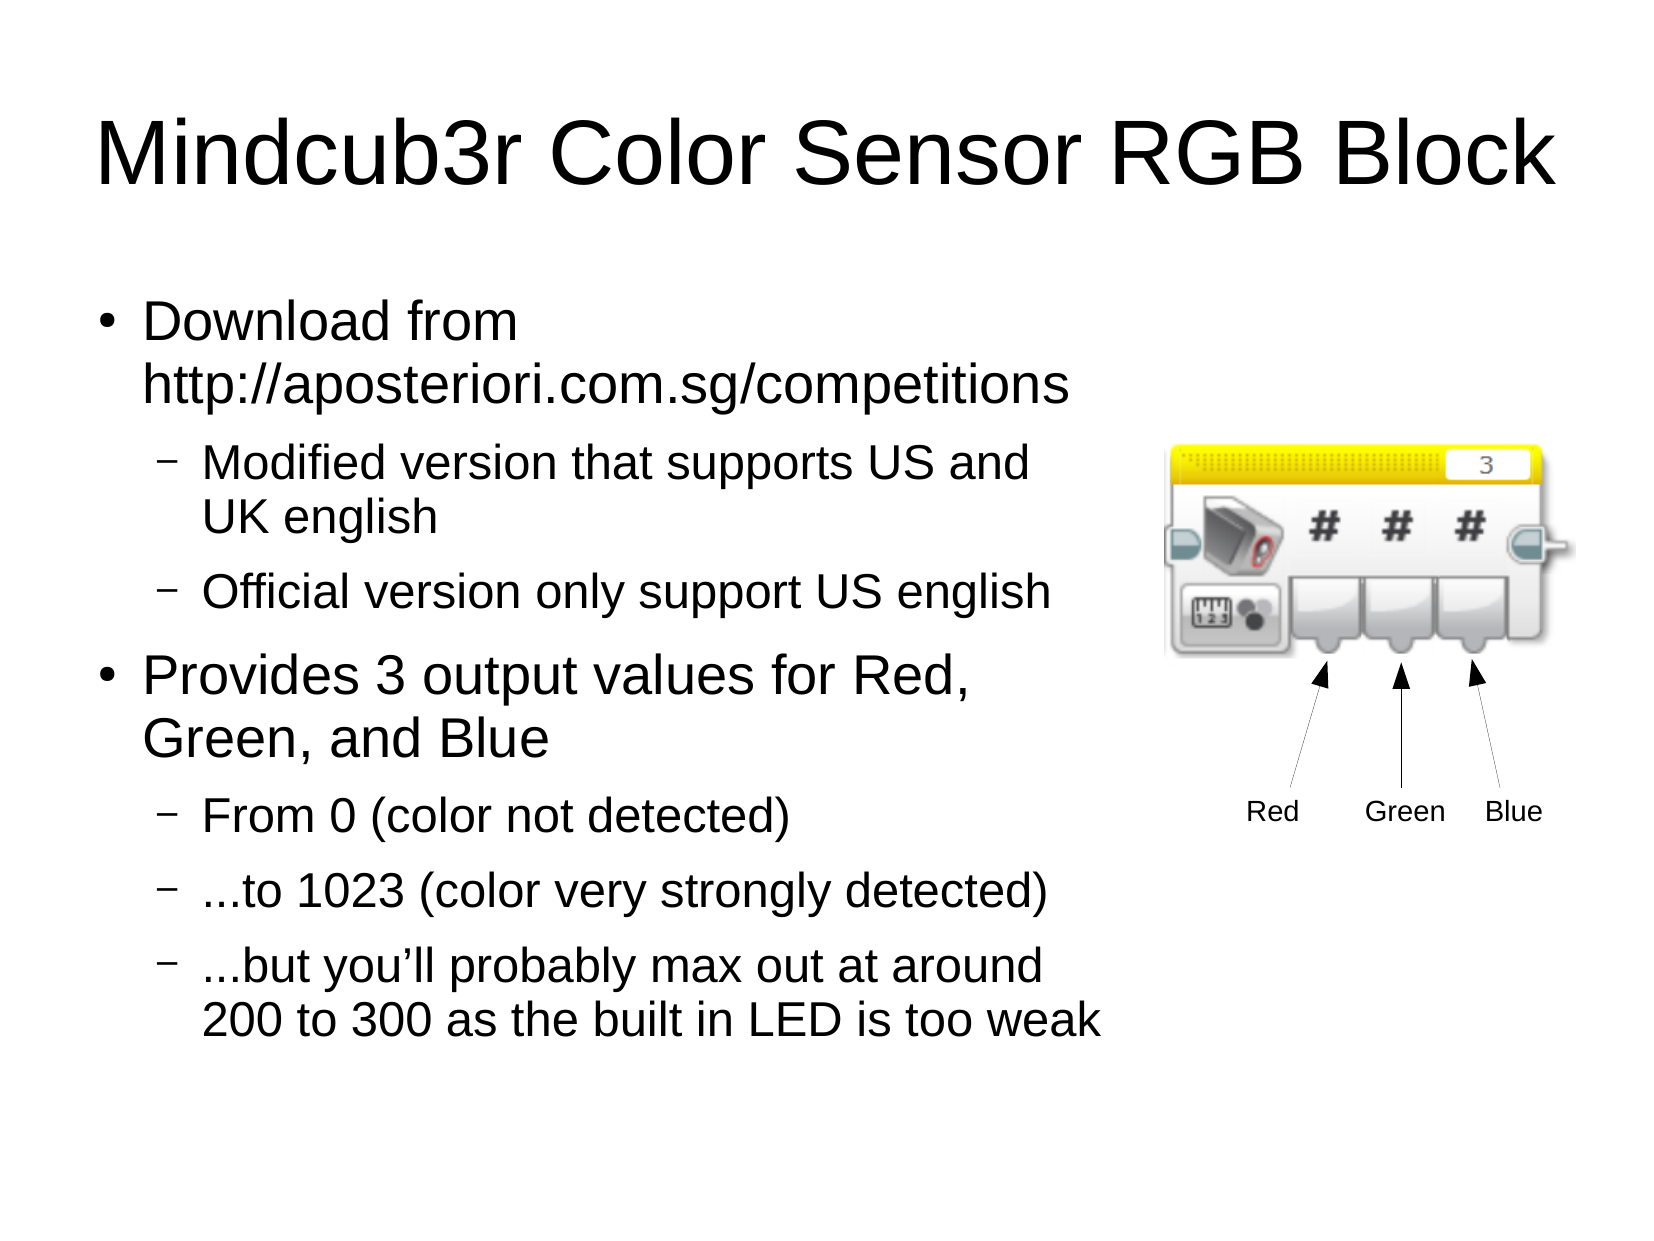

# Mindcub3r Color Sensor RGB Block
Download from http://aposteriori.com.sg/competitions
Modified version that supports US and UK english
Official version only support US english
Provides 3 output values for Red, Green, and Blue
From 0 (color not detected)
...to 1023 (color very strongly detected)
...but you’ll probably max out at around 200 to 300 as the built in LED is too weak
Red
Green
Blue